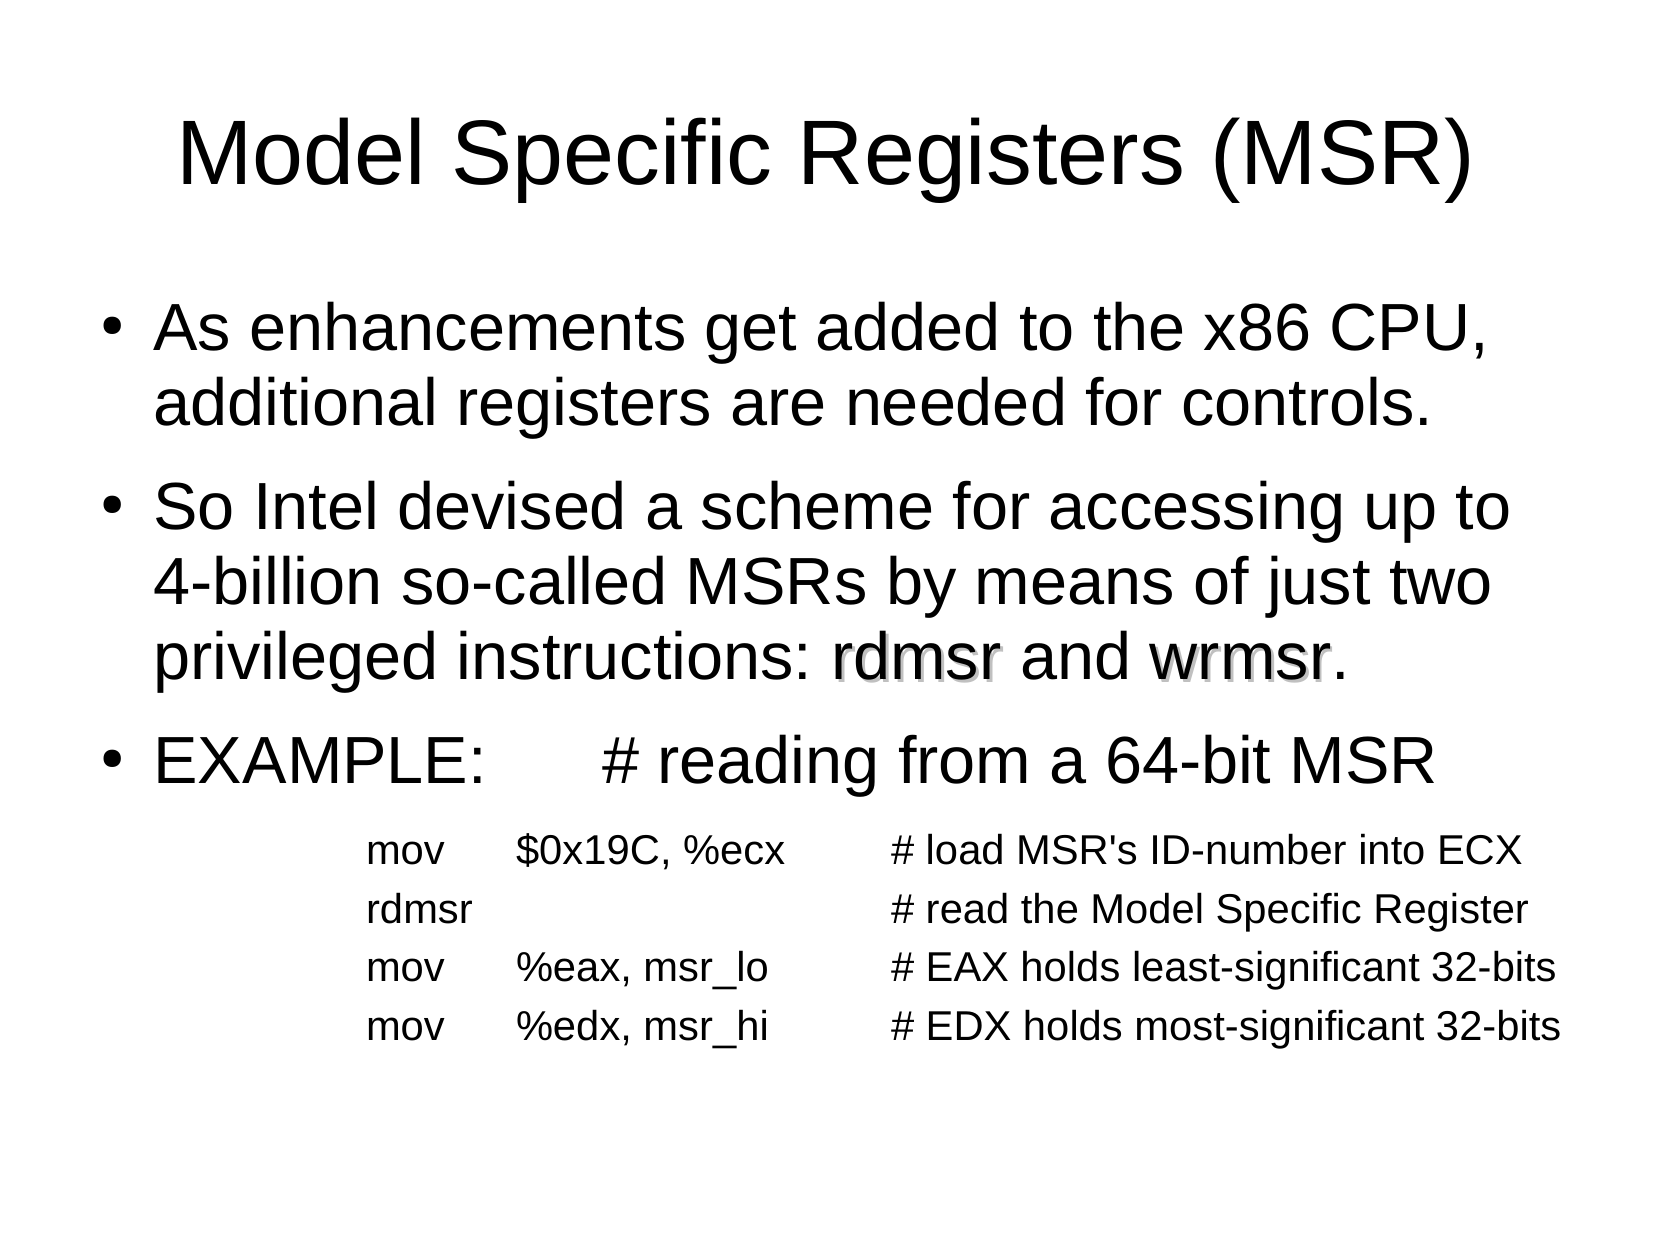

# Model Specific Registers (MSR)
As enhancements get added to the x86 CPU, additional registers are needed for controls.
So Intel devised a scheme for accessing up to 4-billion so-called MSRs by means of just two privileged instructions: rdmsr and wrmsr.
EXAMPLE: 	 # reading from a 64-bit MSR
mov	$0x19C, %ecx		# load MSR's ID-number into ECX
rdmsr						# read the Model Specific Register
mov	%eax, msr_lo		# EAX holds least-significant 32-bits
mov	%edx, msr_hi		# EDX holds most-significant 32-bits